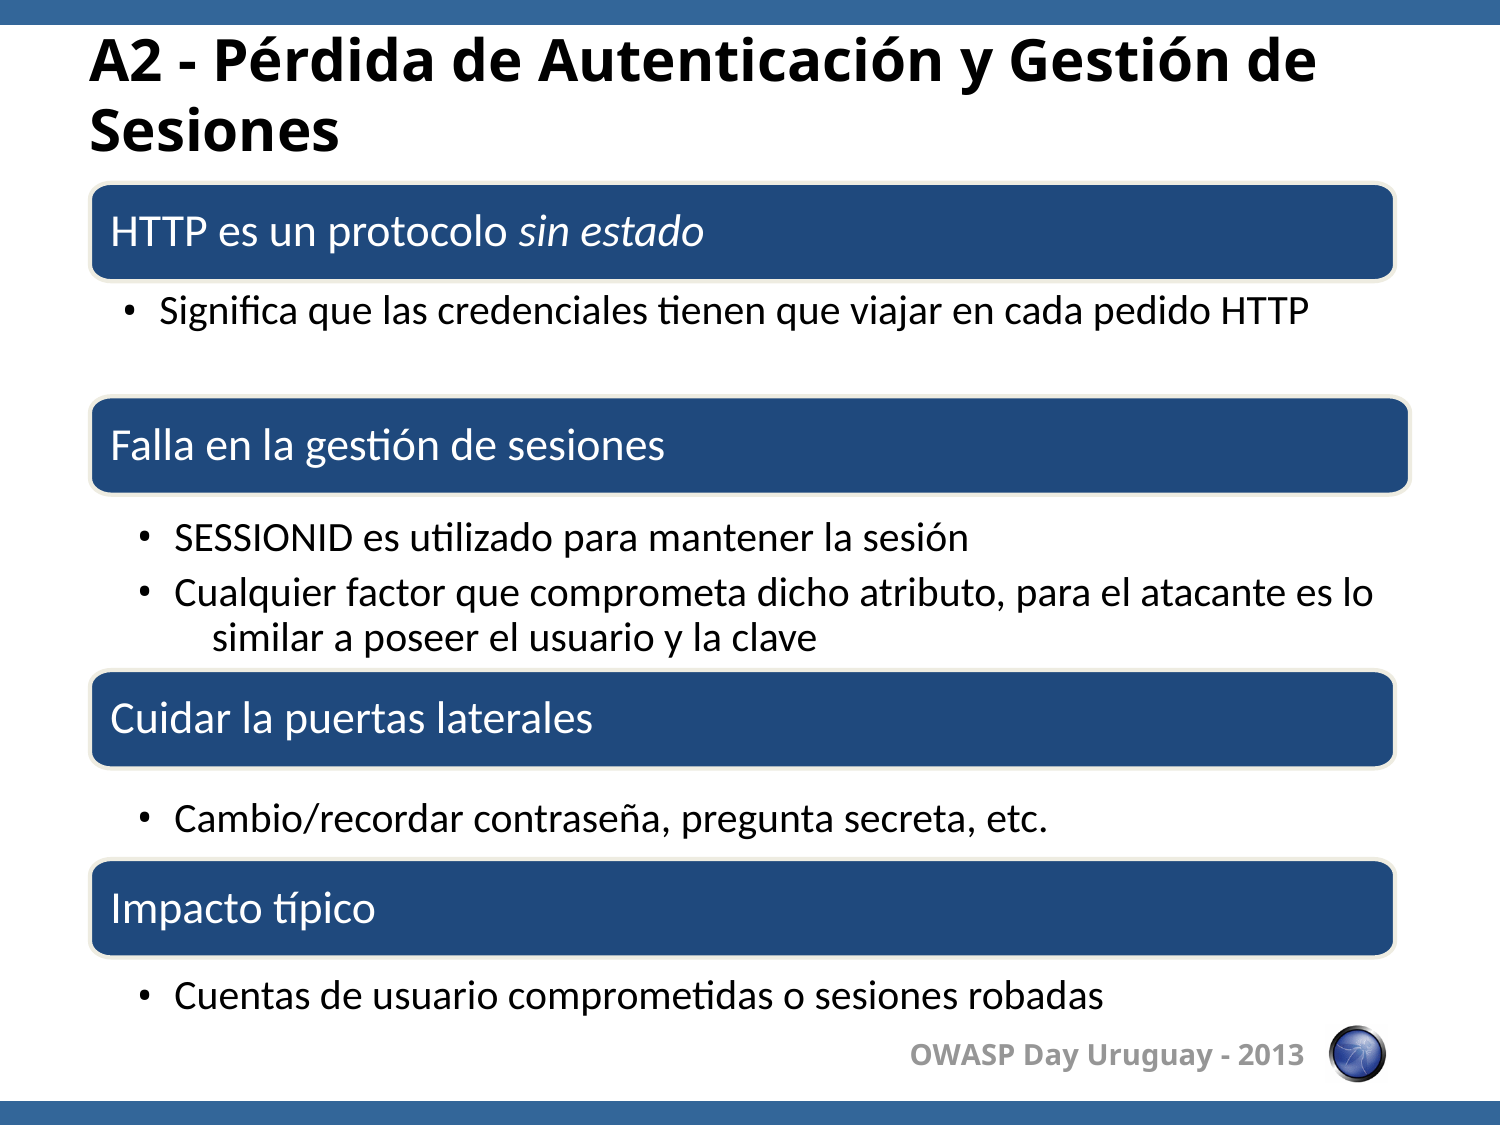

# A2 - Pérdida de Autenticación y Gestión de Sesiones
HTTP es un protocolo sin estado
Significa que las credenciales tienen que viajar en cada pedido HTTP
Falla en la gestión de sesiones
SESSIONID es utilizado para mantener la sesión
Cualquier factor que comprometa dicho atributo, para el atacante es lo similar a poseer el usuario y la clave
Cuidar la puertas laterales
Cambio/recordar contraseña, pregunta secreta, etc.
Impacto típico
Cuentas de usuario comprometidas o sesiones robadas